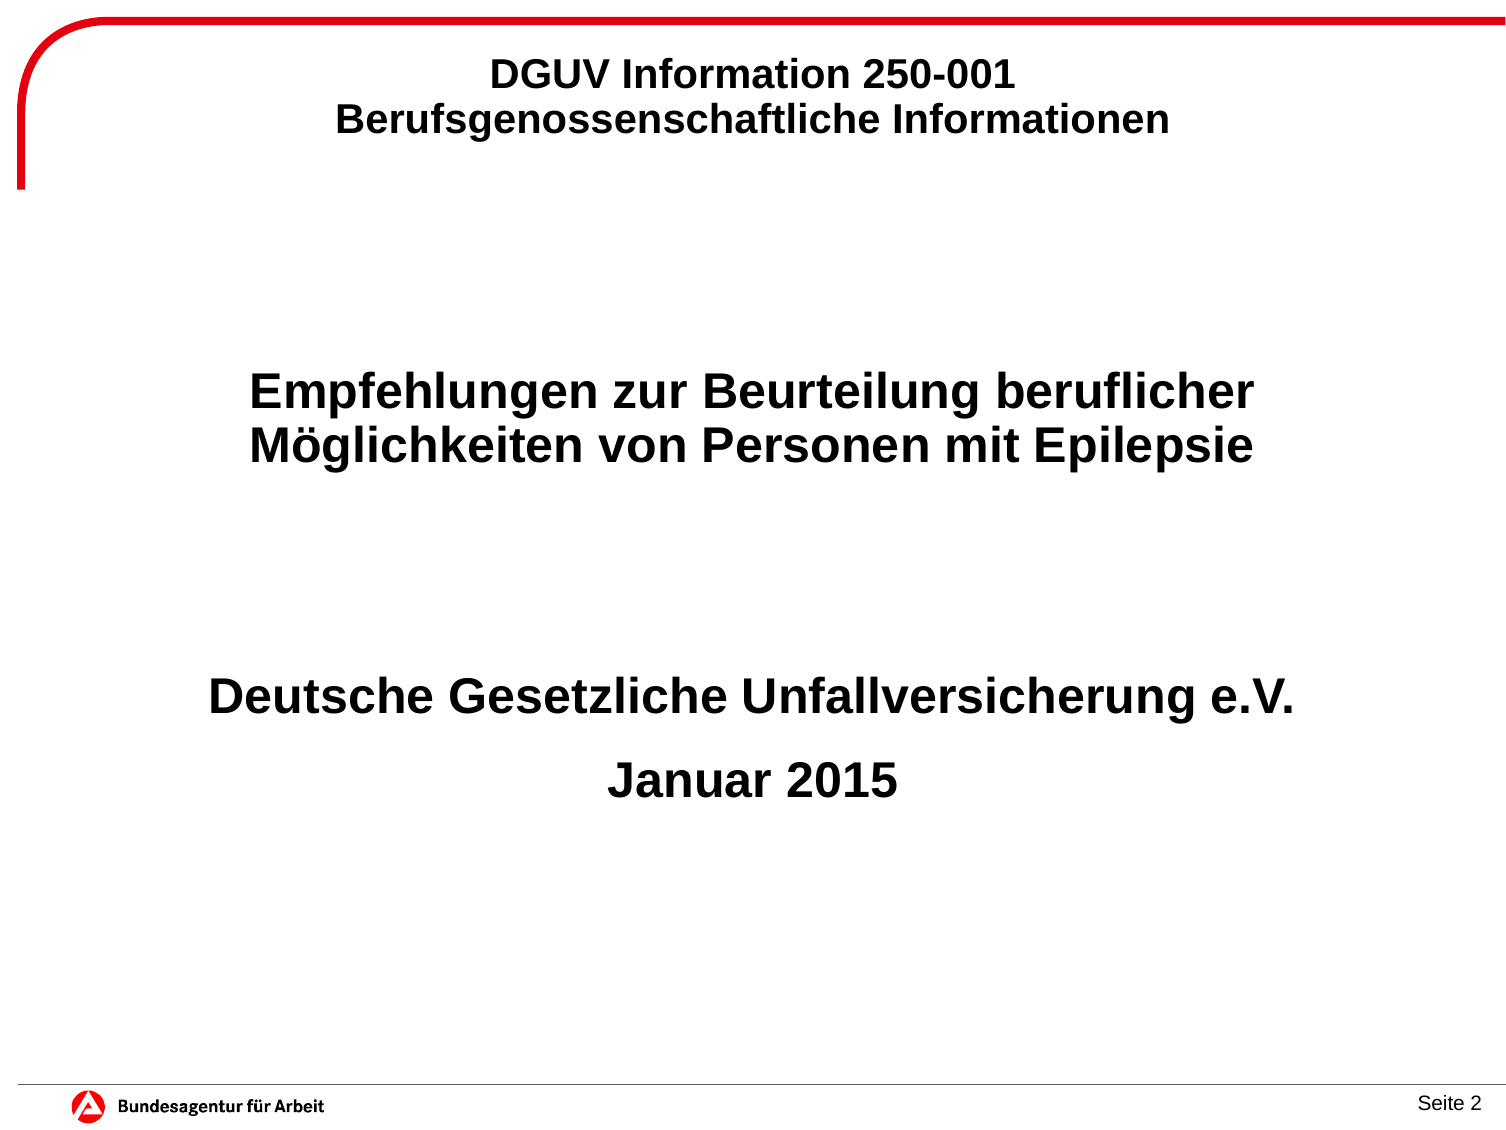

# DGUV Information 250-001 Berufsgenossenschaftliche Informationen
Empfehlungen zur Beurteilung beruflicher Möglichkeiten von Personen mit Epilepsie
Deutsche Gesetzliche Unfallversicherung e.V.
Januar 2015